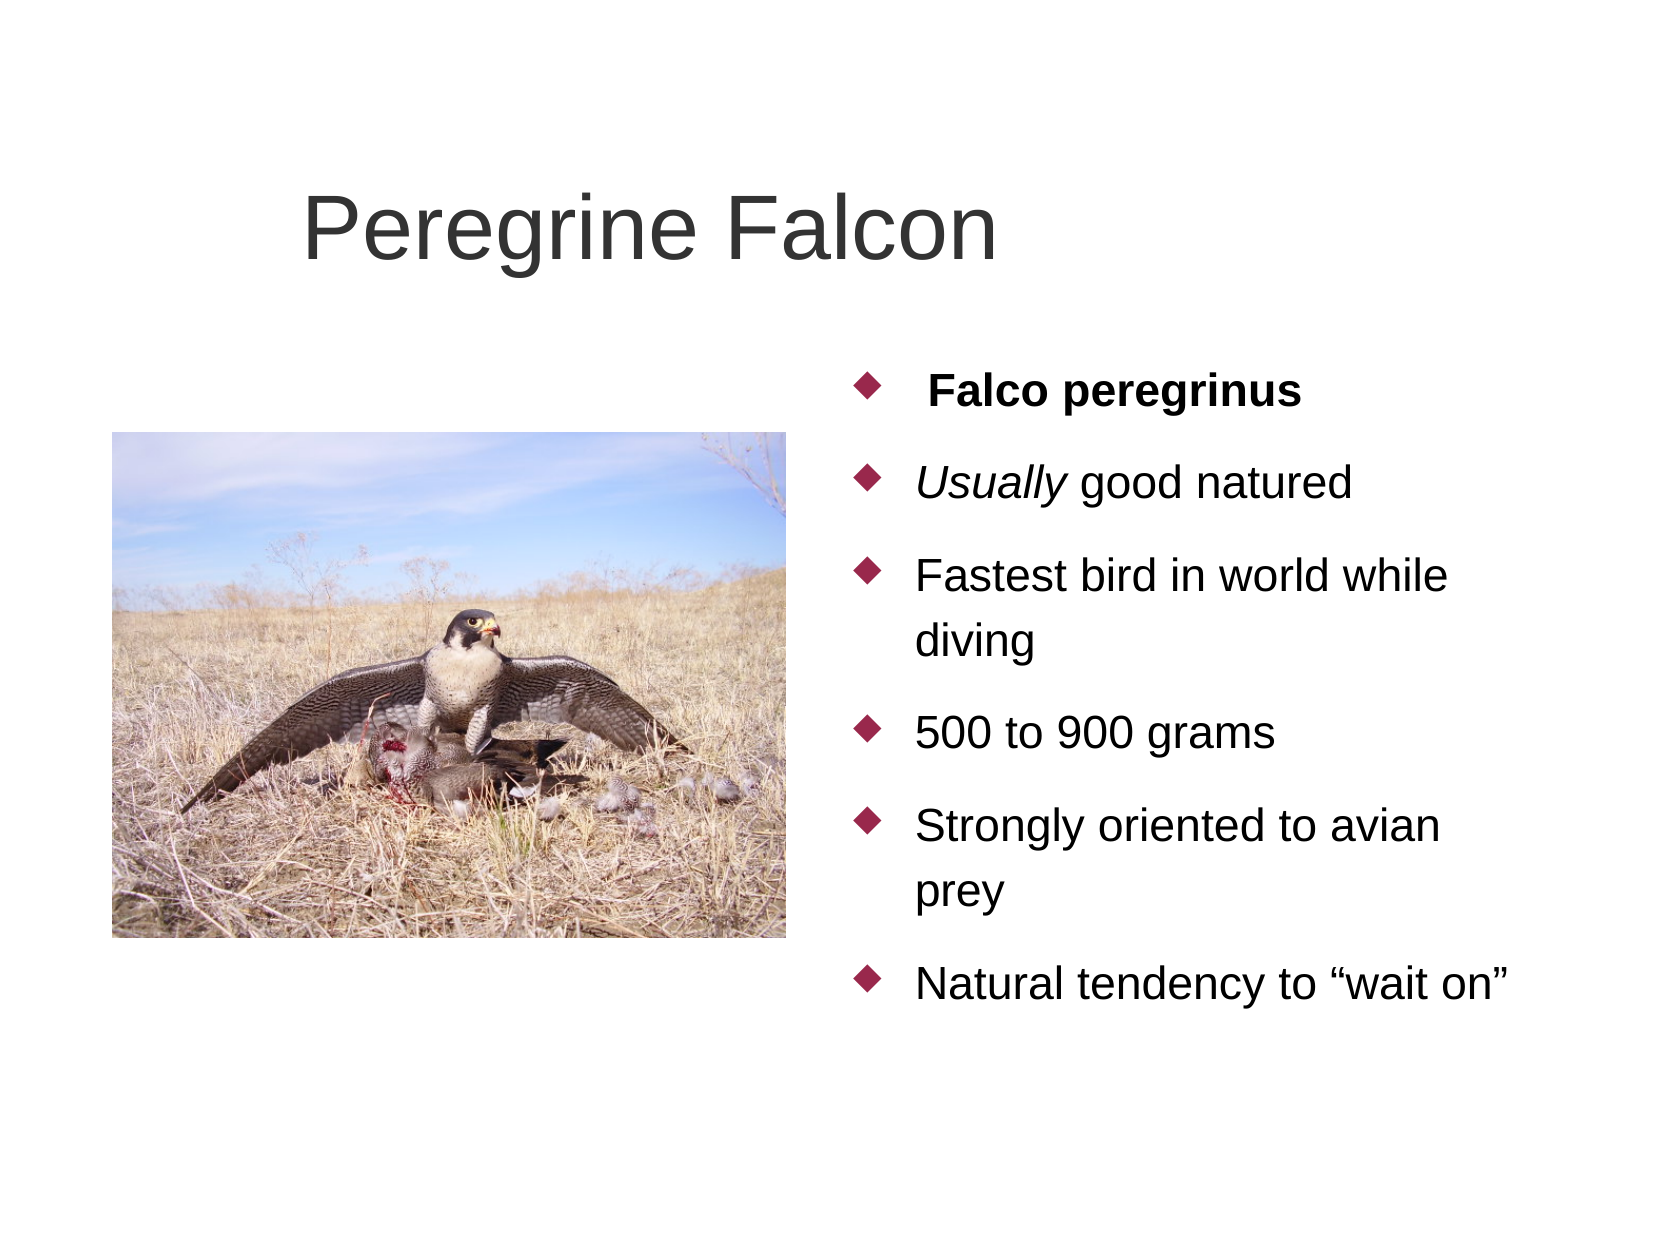

# Peregrine Falcon‏
 Falco peregrinus
Usually good natured
Fastest bird in world while diving
500 to 900 grams
Strongly oriented to avian prey
Natural tendency to “wait on”